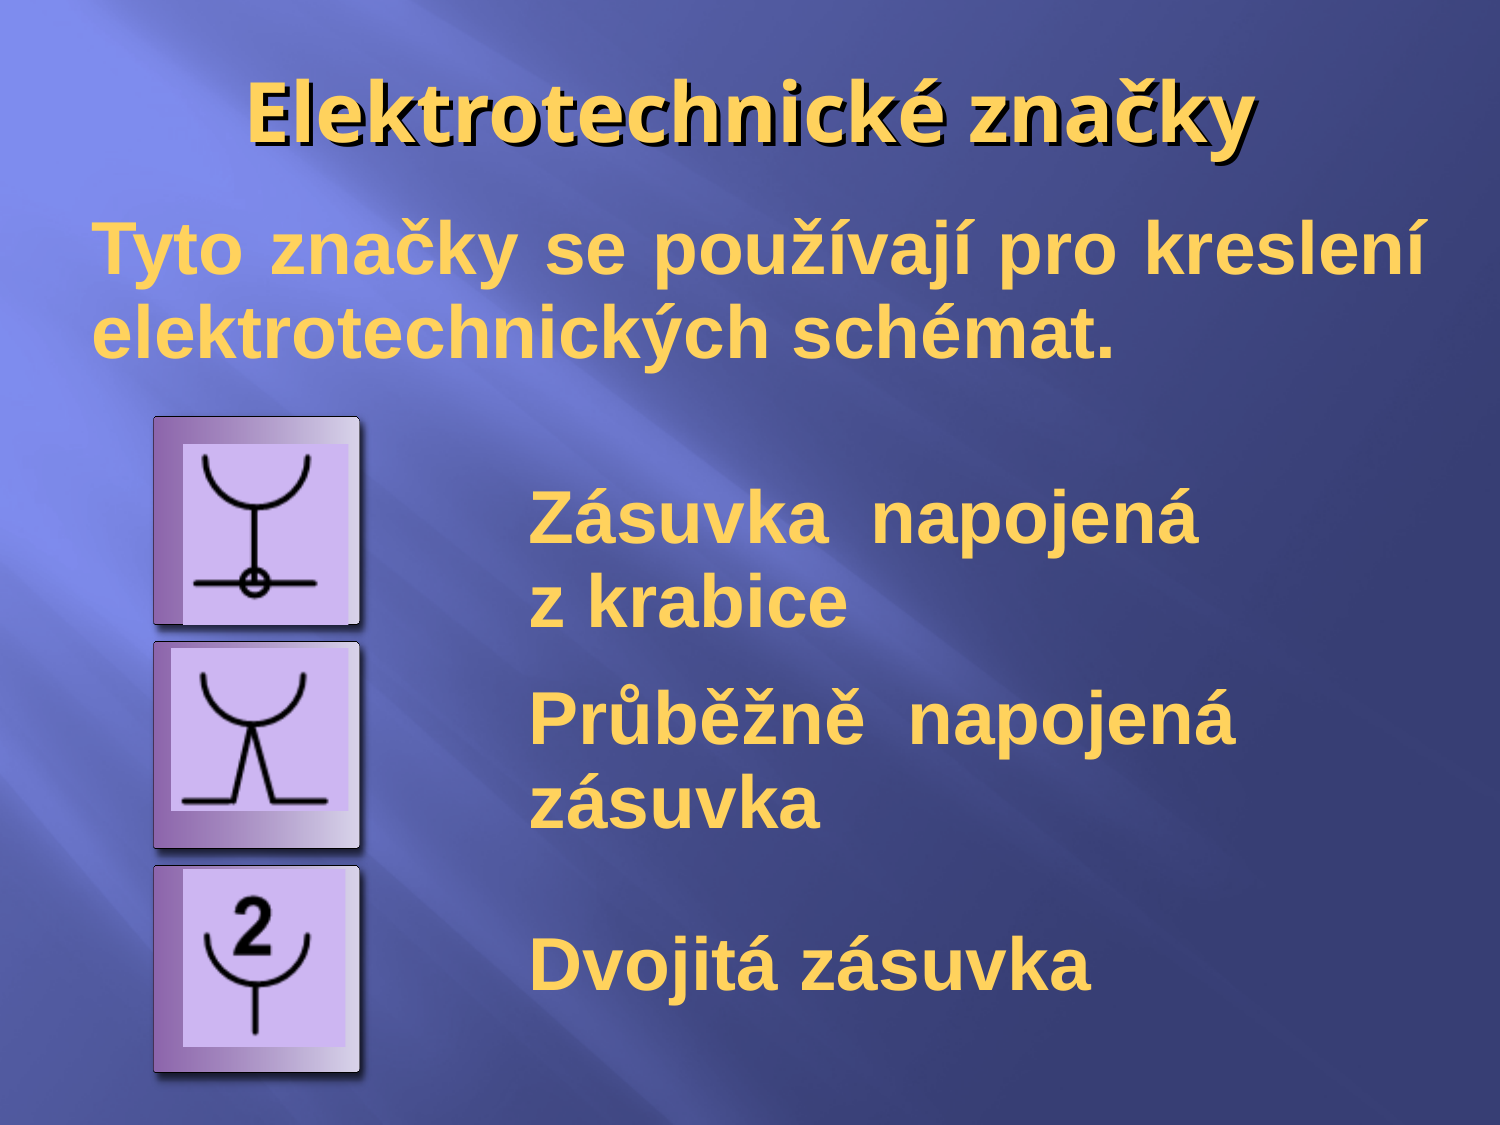

# Elektrotechnické značky
Tyto značky se používají pro kreslení elektrotechnických schémat.
Zásuvka napojená z krabice
Průběžně napojená zásuvka
Dvojitá zásuvka